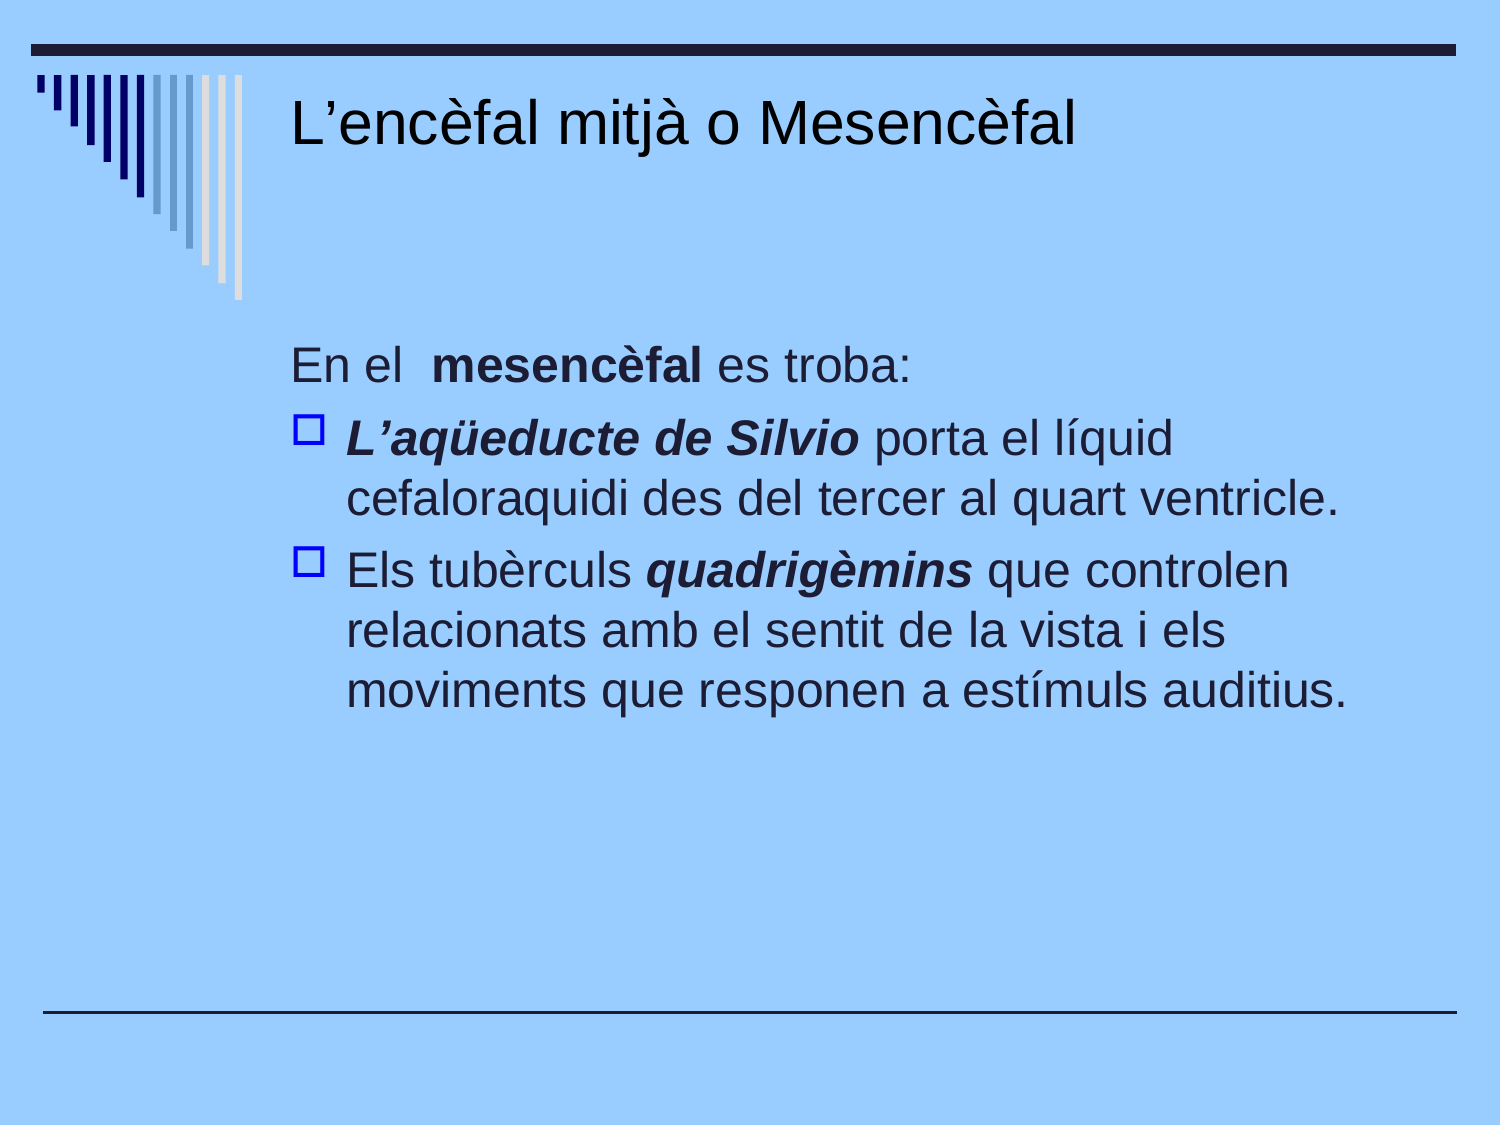

# L’encèfal mitjà o Mesencèfal
En el mesencèfal es troba:
L’aqüeducte de Silvio porta el líquid cefaloraquidi des del tercer al quart ventricle.
Els tubèrculs quadrigèmins que controlen relacionats amb el sentit de la vista i els moviments que responen a estímuls auditius.